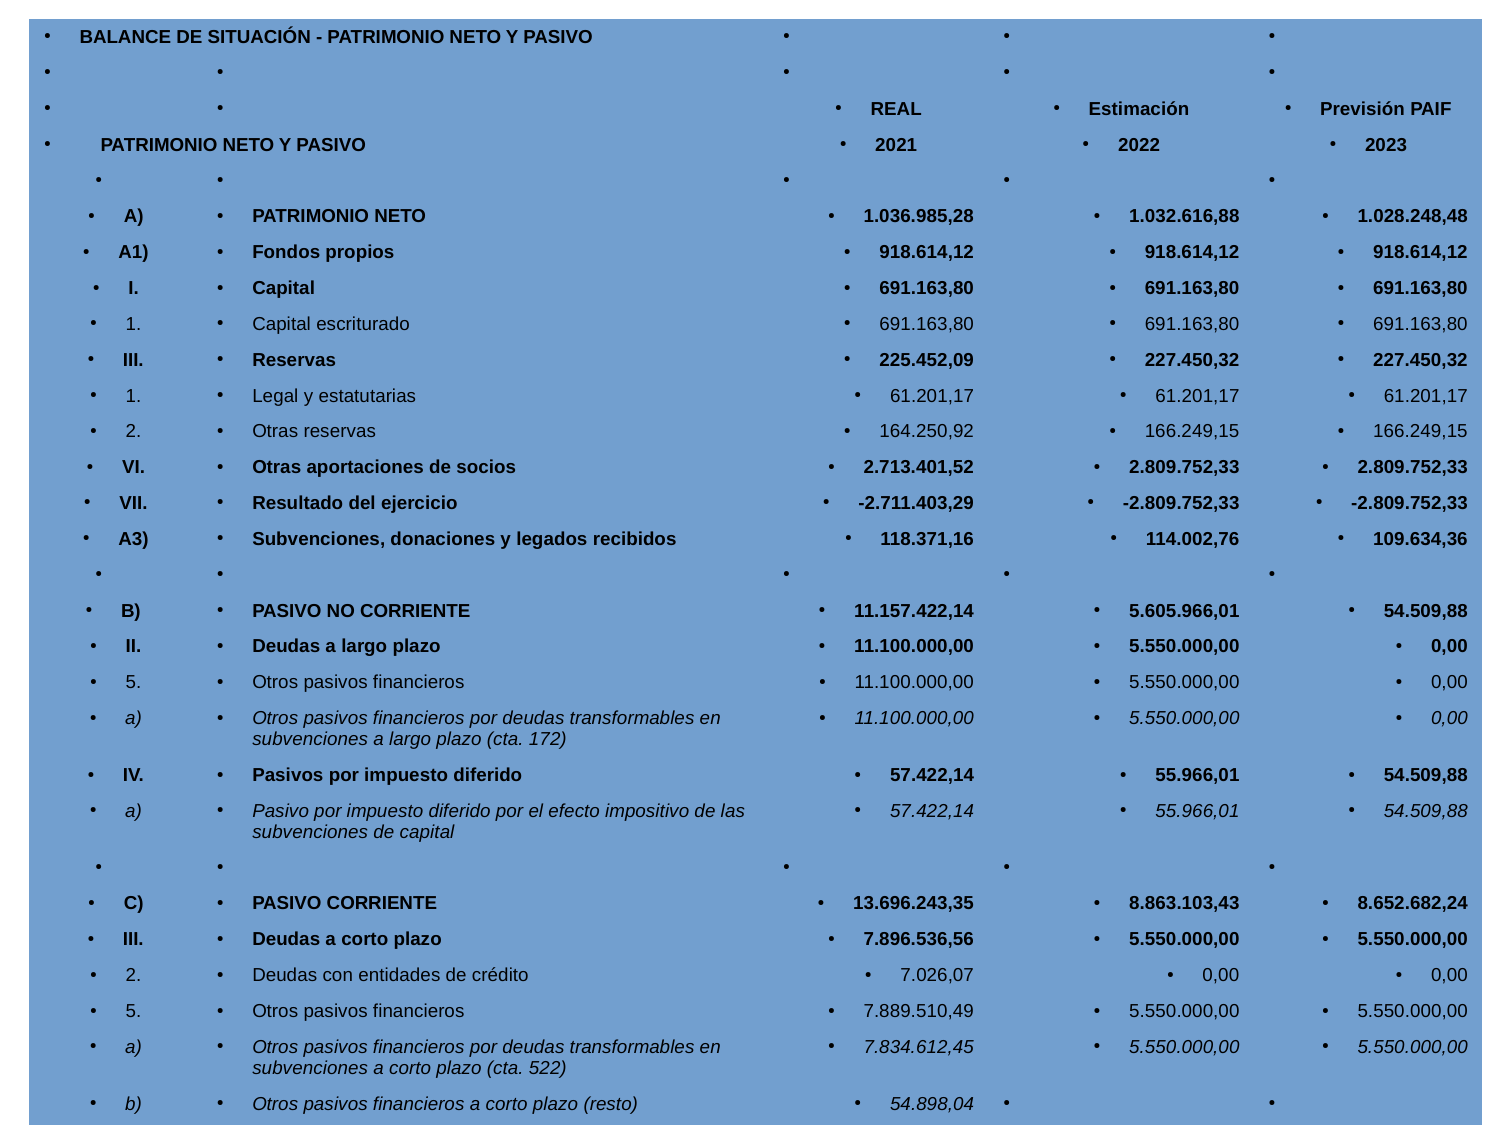

| BALANCE DE SITUACIÓN - PATRIMONIO NETO Y PASIVO | | | | |
| --- | --- | --- | --- | --- |
| | | | | |
| | | REAL | Estimación | Previsión PAIF |
| PATRIMONIO NETO Y PASIVO | | 2021 | 2022 | 2023 |
| | | | | |
| A) | PATRIMONIO NETO | 1.036.985,28 | 1.032.616,88 | 1.028.248,48 |
| A1) | Fondos propios | 918.614,12 | 918.614,12 | 918.614,12 |
| I. | Capital | 691.163,80 | 691.163,80 | 691.163,80 |
| 1. | Capital escriturado | 691.163,80 | 691.163,80 | 691.163,80 |
| III. | Reservas | 225.452,09 | 227.450,32 | 227.450,32 |
| 1. | Legal y estatutarias | 61.201,17 | 61.201,17 | 61.201,17 |
| 2. | Otras reservas | 164.250,92 | 166.249,15 | 166.249,15 |
| VI. | Otras aportaciones de socios | 2.713.401,52 | 2.809.752,33 | 2.809.752,33 |
| VII. | Resultado del ejercicio | -2.711.403,29 | -2.809.752,33 | -2.809.752,33 |
| A3) | Subvenciones, donaciones y legados recibidos | 118.371,16 | 114.002,76 | 109.634,36 |
| | | | | |
| B) | PASIVO NO CORRIENTE | 11.157.422,14 | 5.605.966,01 | 54.509,88 |
| II. | Deudas a largo plazo | 11.100.000,00 | 5.550.000,00 | 0,00 |
| 5. | Otros pasivos financieros | 11.100.000,00 | 5.550.000,00 | 0,00 |
| a) | Otros pasivos financieros por deudas transformables en subvenciones a largo plazo (cta. 172) | 11.100.000,00 | 5.550.000,00 | 0,00 |
| IV. | Pasivos por impuesto diferido | 57.422,14 | 55.966,01 | 54.509,88 |
| a) | Pasivo por impuesto diferido por el efecto impositivo de las subvenciones de capital | 57.422,14 | 55.966,01 | 54.509,88 |
| | | | | |
| C) | PASIVO CORRIENTE | 13.696.243,35 | 8.863.103,43 | 8.652.682,24 |
| III. | Deudas a corto plazo | 7.896.536,56 | 5.550.000,00 | 5.550.000,00 |
| 2. | Deudas con entidades de crédito | 7.026,07 | 0,00 | 0,00 |
| 5. | Otros pasivos financieros | 7.889.510,49 | 5.550.000,00 | 5.550.000,00 |
| a) | Otros pasivos financieros por deudas transformables en subvenciones a corto plazo (cta. 522) | 7.834.612,45 | 5.550.000,00 | 5.550.000,00 |
| b) | Otros pasivos financieros a corto plazo (resto) | 54.898,04 | | |
| V. | Acreedores comerciales y otras cuentas a pagar | 5.799.706,79 | 3.313.103,43 | 3.102.682,24 |
| 3. | Acreedores varios | 5.113.129,43 | 2.768.792,05 | 2.560.682,24 |
| 4. | Personal (remuneraciones pendientes de pago) | 43.896,66 | 41.567,93 | 42.000,00 |
| 6. | Otras deudas con las Administraciones Públicas | 642.680,70 | 502.743,45 | 500.000,00 |
| b) | Resto de otras deudas con las administraciones públicas | 642.680,70 | 502.743,45 | 500.000,00 |
| | | | | |
| TOTAL PATRIMONIO NETO Y PASIVO (A+B+C) | | 25.890.650,77 | 15.501.686,32 | 9.735.440,60 |